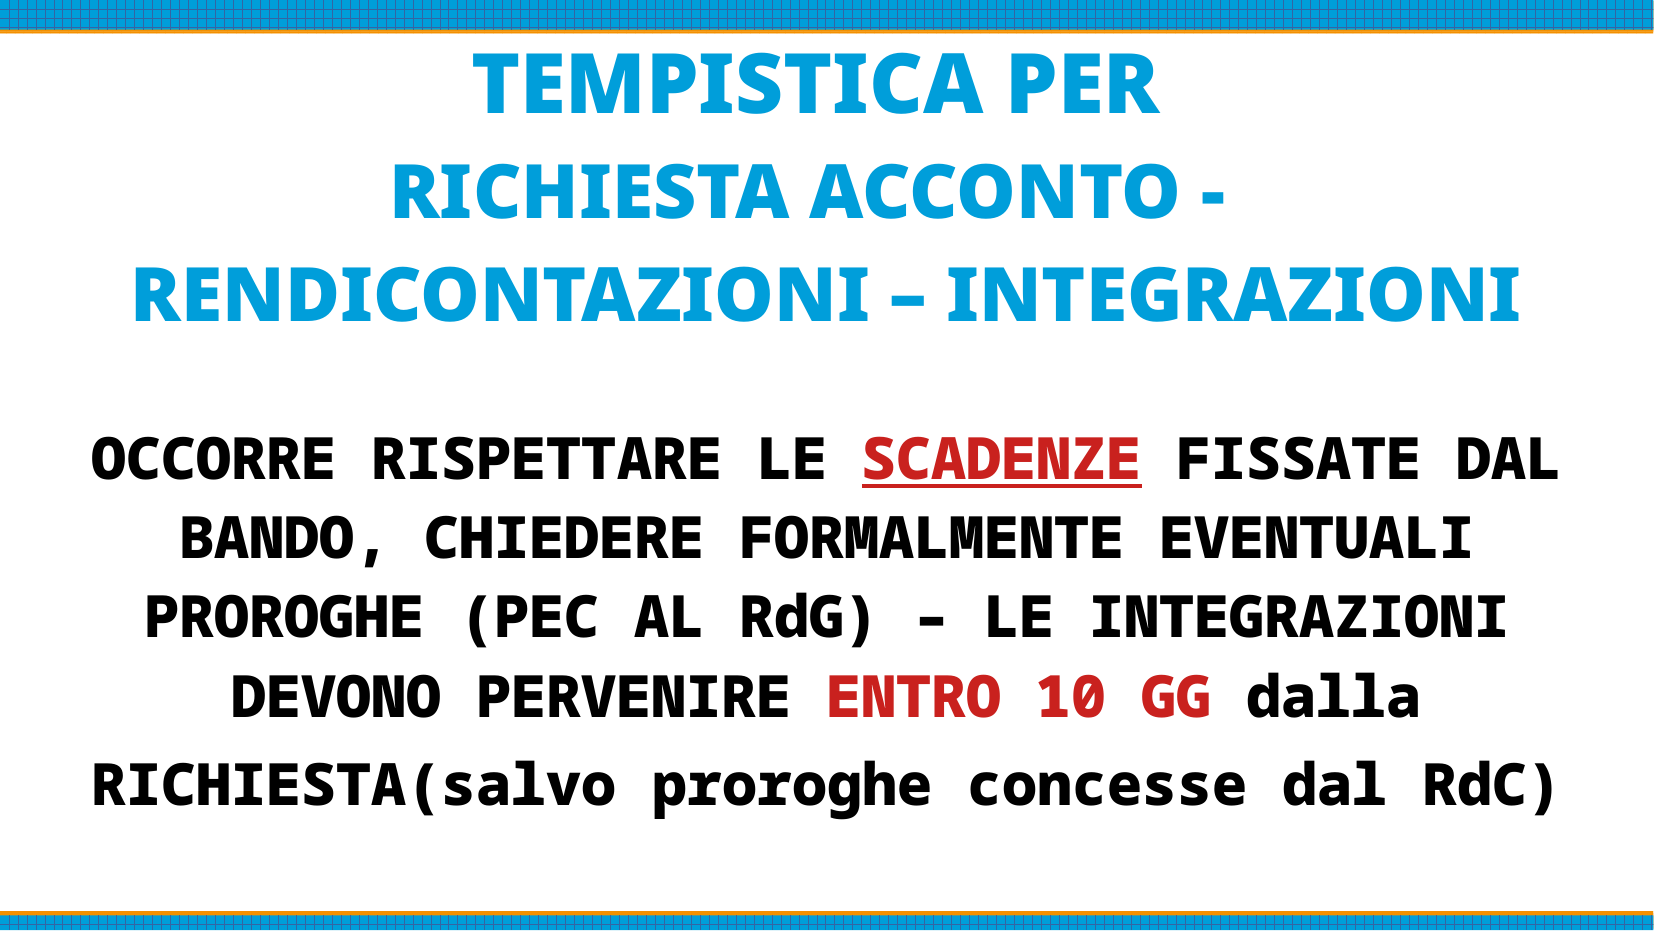

# TEMPISTICA PER
RICHIESTA ACCONTO -
RENDICONTAZIONI – INTEGRAZIONI
OCCORRE RISPETTARE LE SCADENZE FISSATE DAL BANDO, CHIEDERE FORMALMENTE EVENTUALI PROROGHE (PEC AL RdG) – LE INTEGRAZIONI DEVONO PERVENIRE ENTRO 10 GG dalla RICHIESTA(salvo proroghe concesse dal RdC)